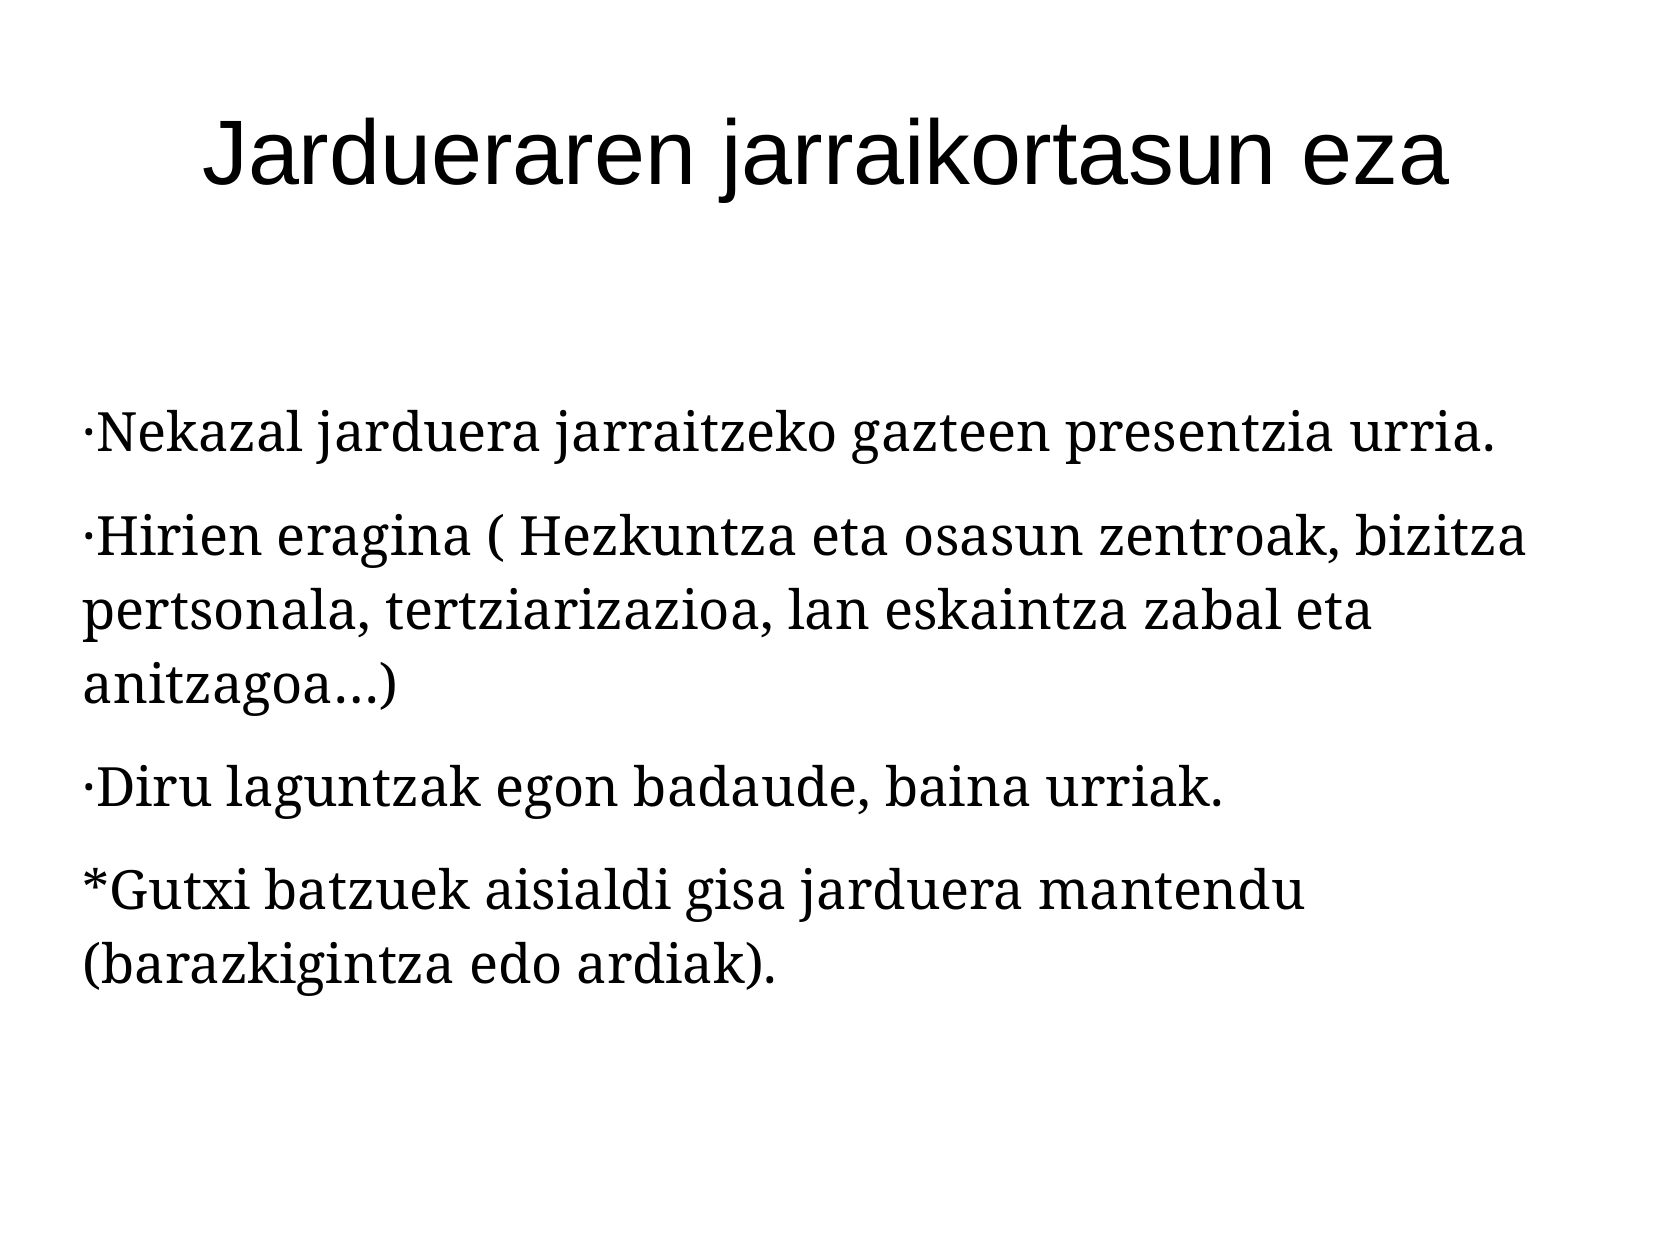

# Jardueraren jarraikortasun eza
·Nekazal jarduera jarraitzeko gazteen presentzia urria.
·Hirien eragina ( Hezkuntza eta osasun zentroak, bizitza pertsonala, tertziarizazioa, lan eskaintza zabal eta anitzagoa…)
·Diru laguntzak egon badaude, baina urriak.
*Gutxi batzuek aisialdi gisa jarduera mantendu (barazkigintza edo ardiak).